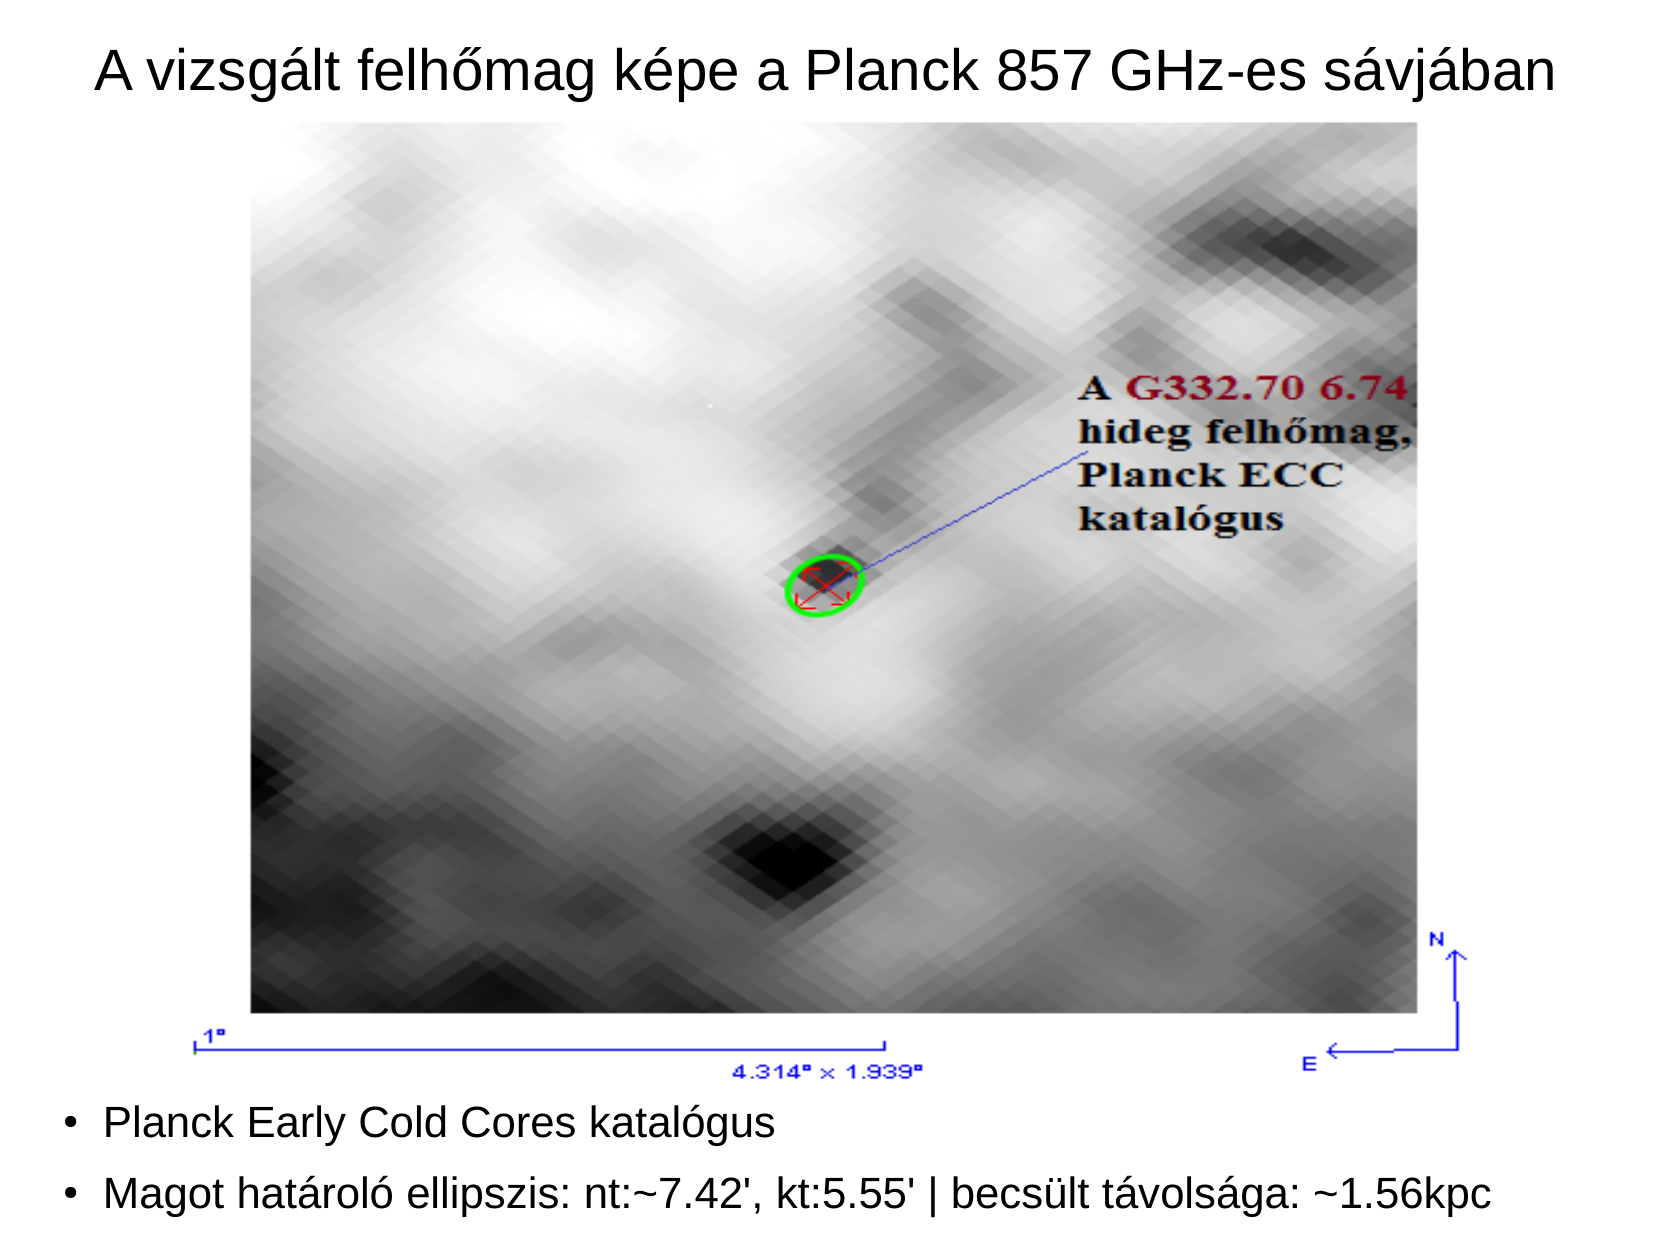

# A vizsgált felhőmag képe a Planck 857 GHz-es sávjában
Planck Early Cold Cores katalógus
Magot határoló ellipszis: nt:~7.42', kt:5.55' | becsült távolsága: ~1.56kpc